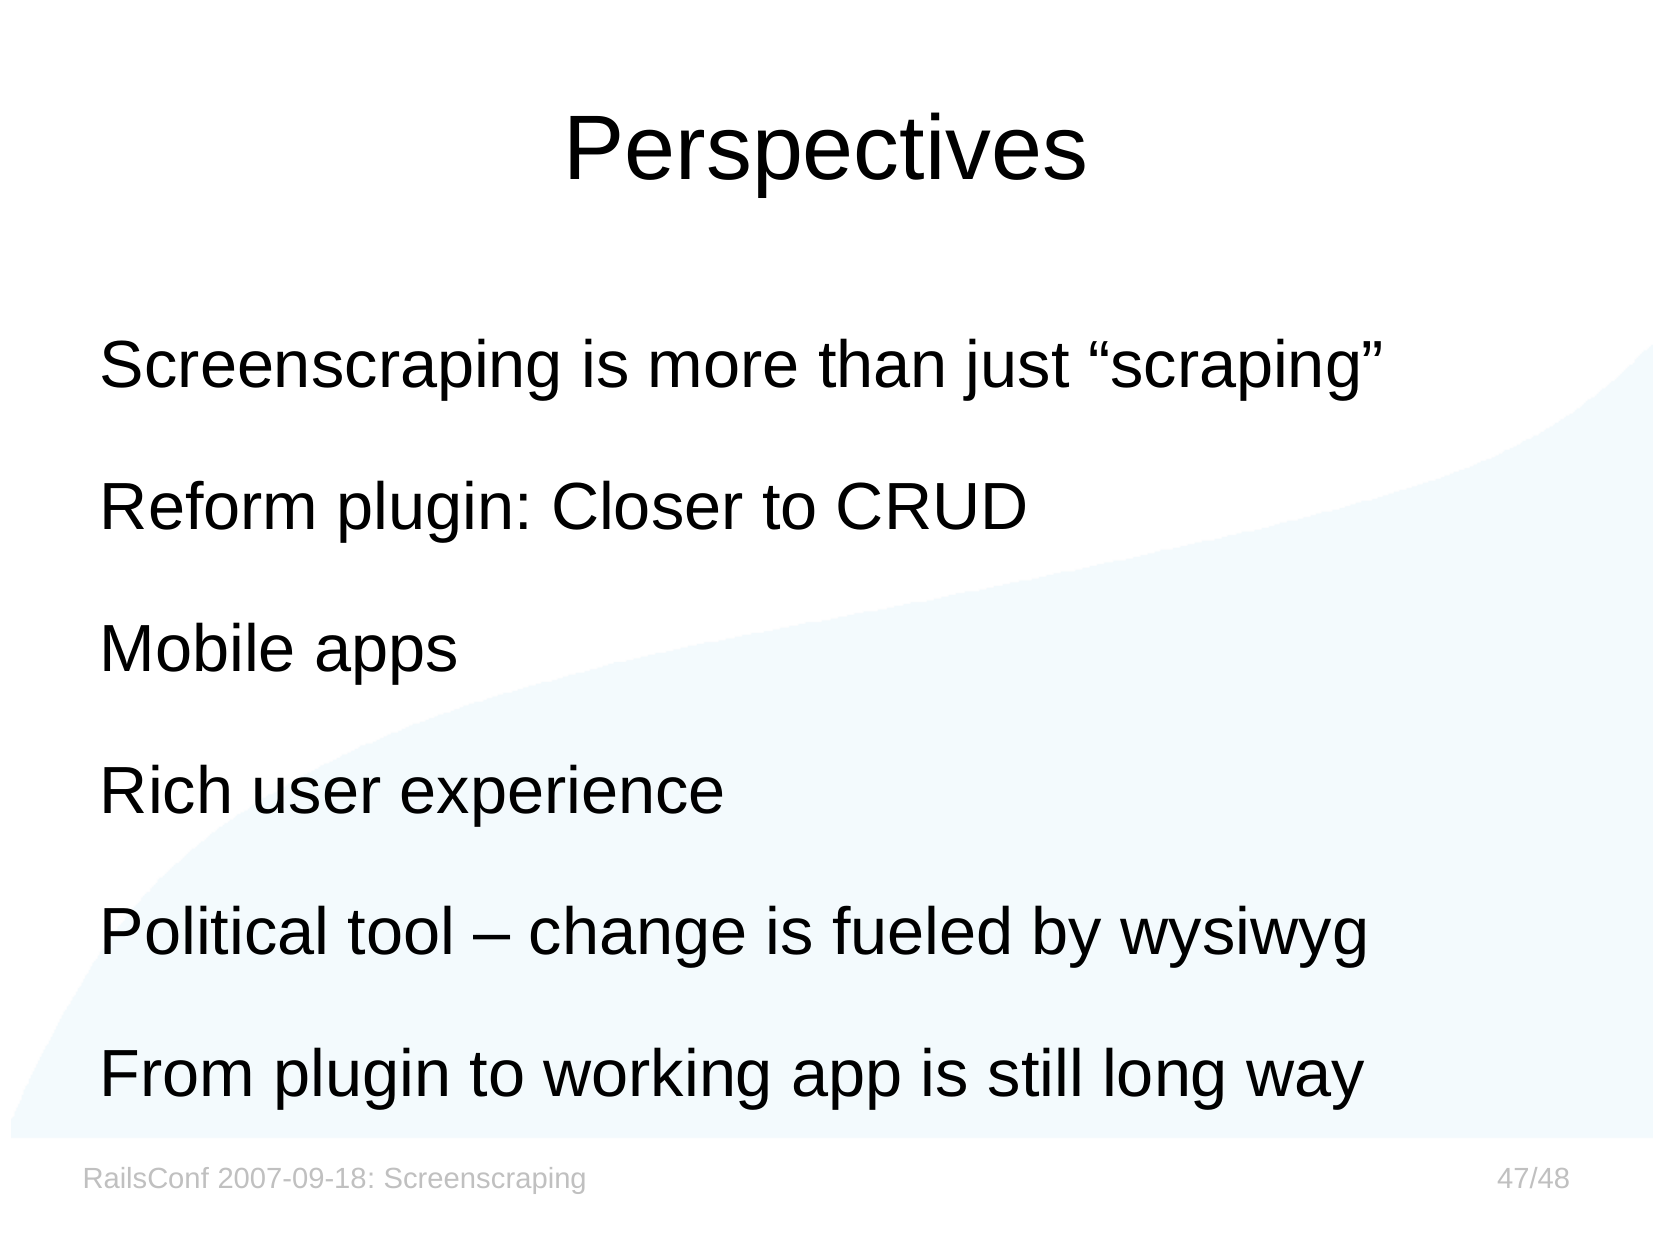

# Perspectives
Screenscraping is more than just “scraping”
Reform plugin: Closer to CRUD
Mobile apps
Rich user experience
Political tool – change is fueled by wysiwyg
From plugin to working app is still long way
2007-09-18
47